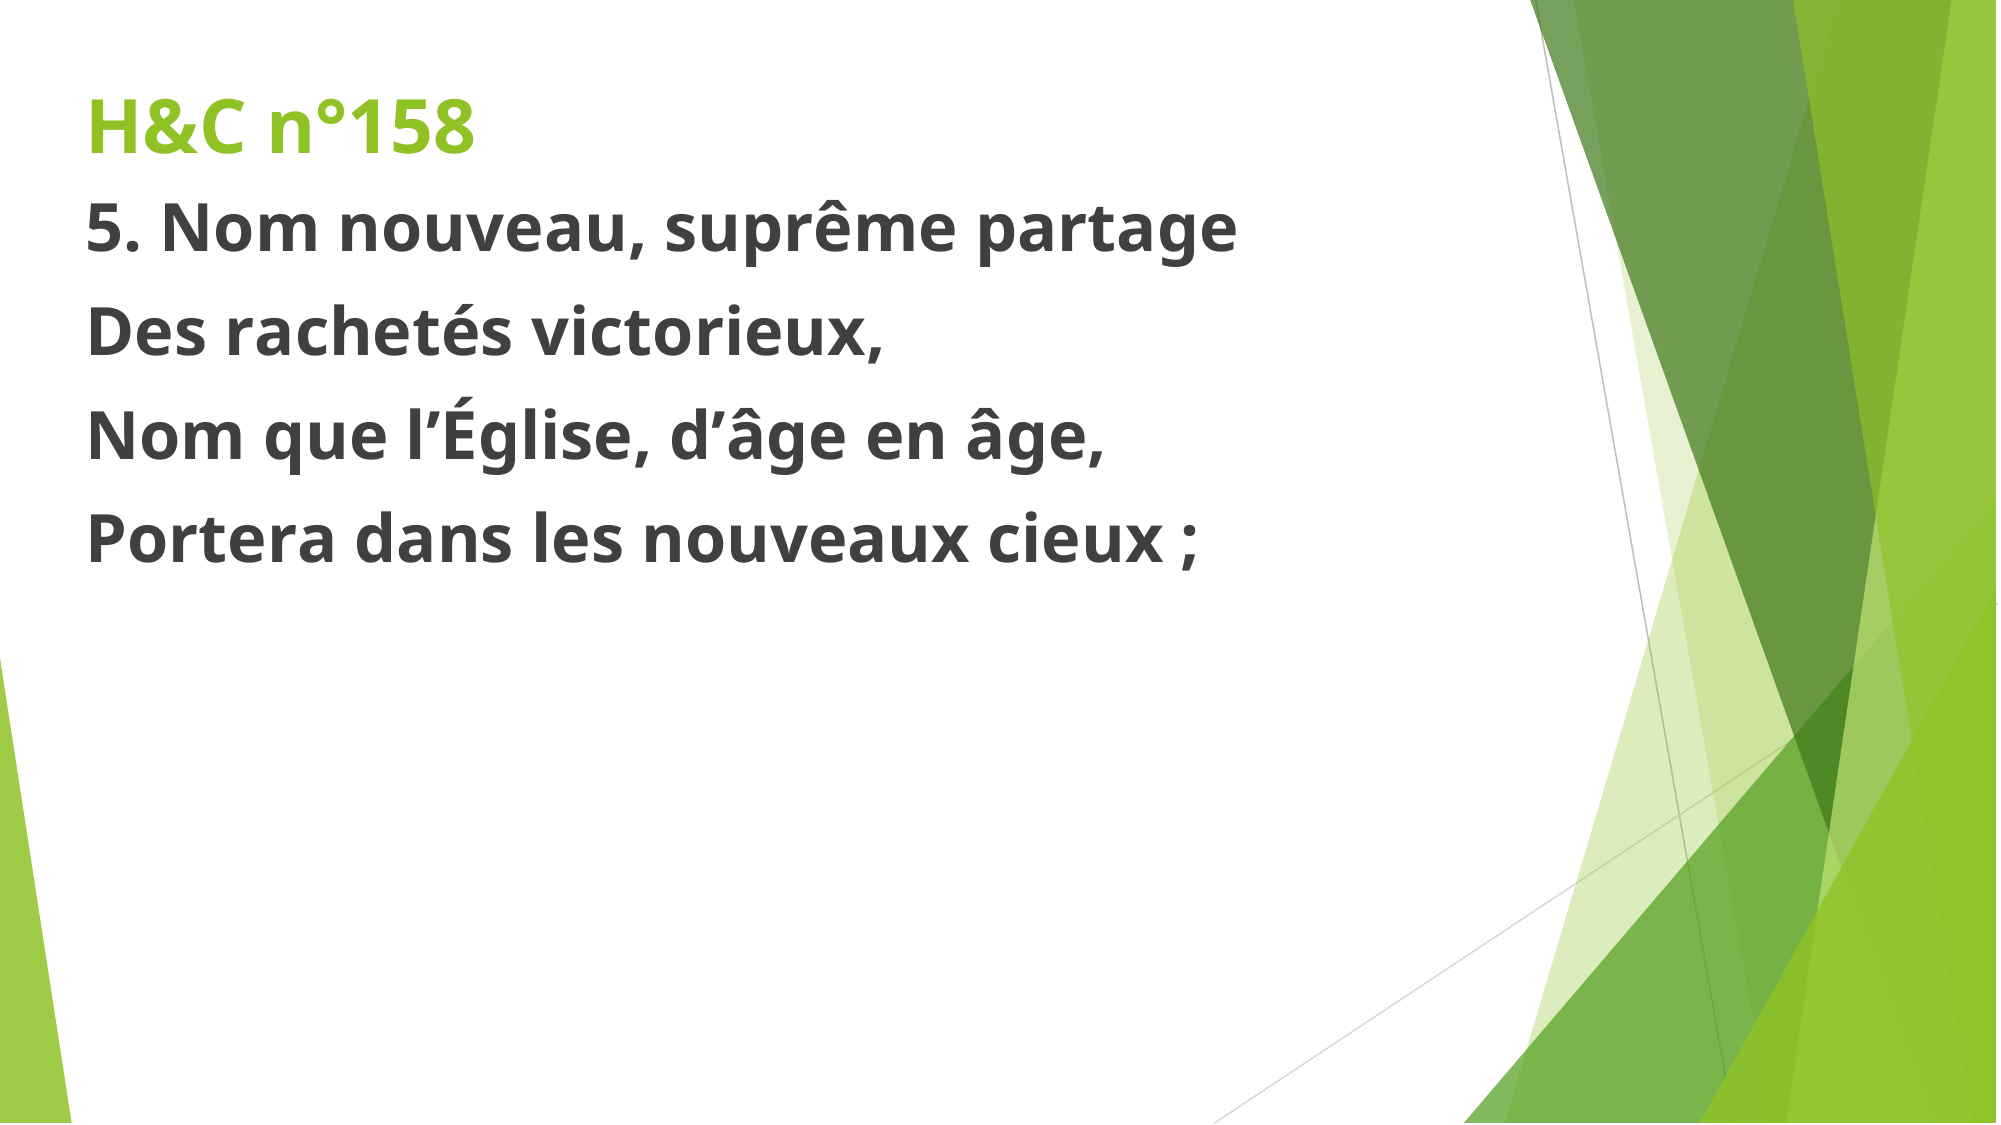

H&C n°158
5. Nom nouveau, suprême partage
Des rachetés victorieux,
Nom que l’Église, d’âge en âge,
Portera dans les nouveaux cieux ;